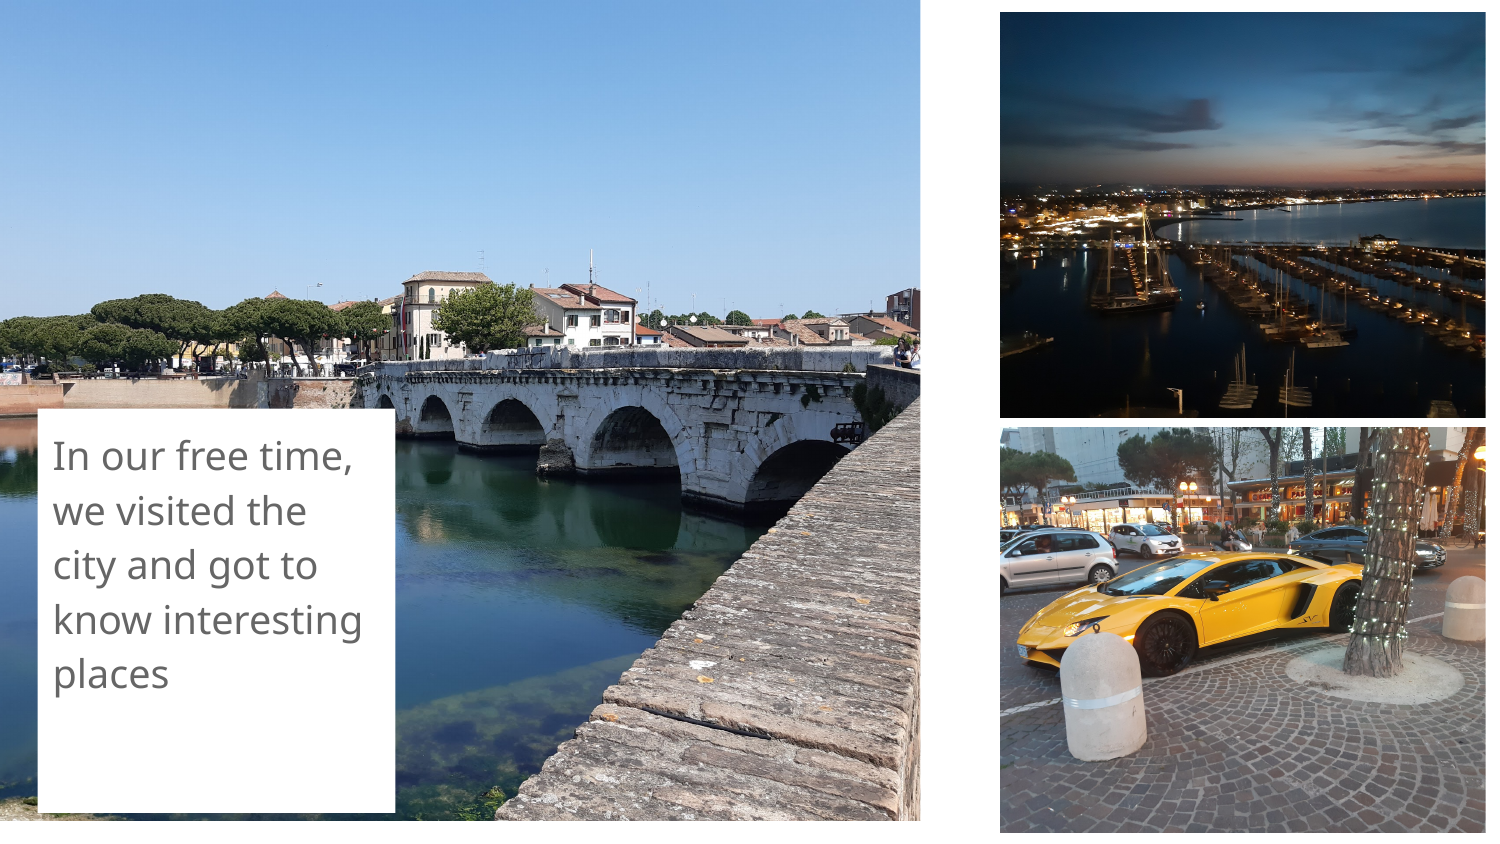

# In our free time, we visited the city and got to know interesting places